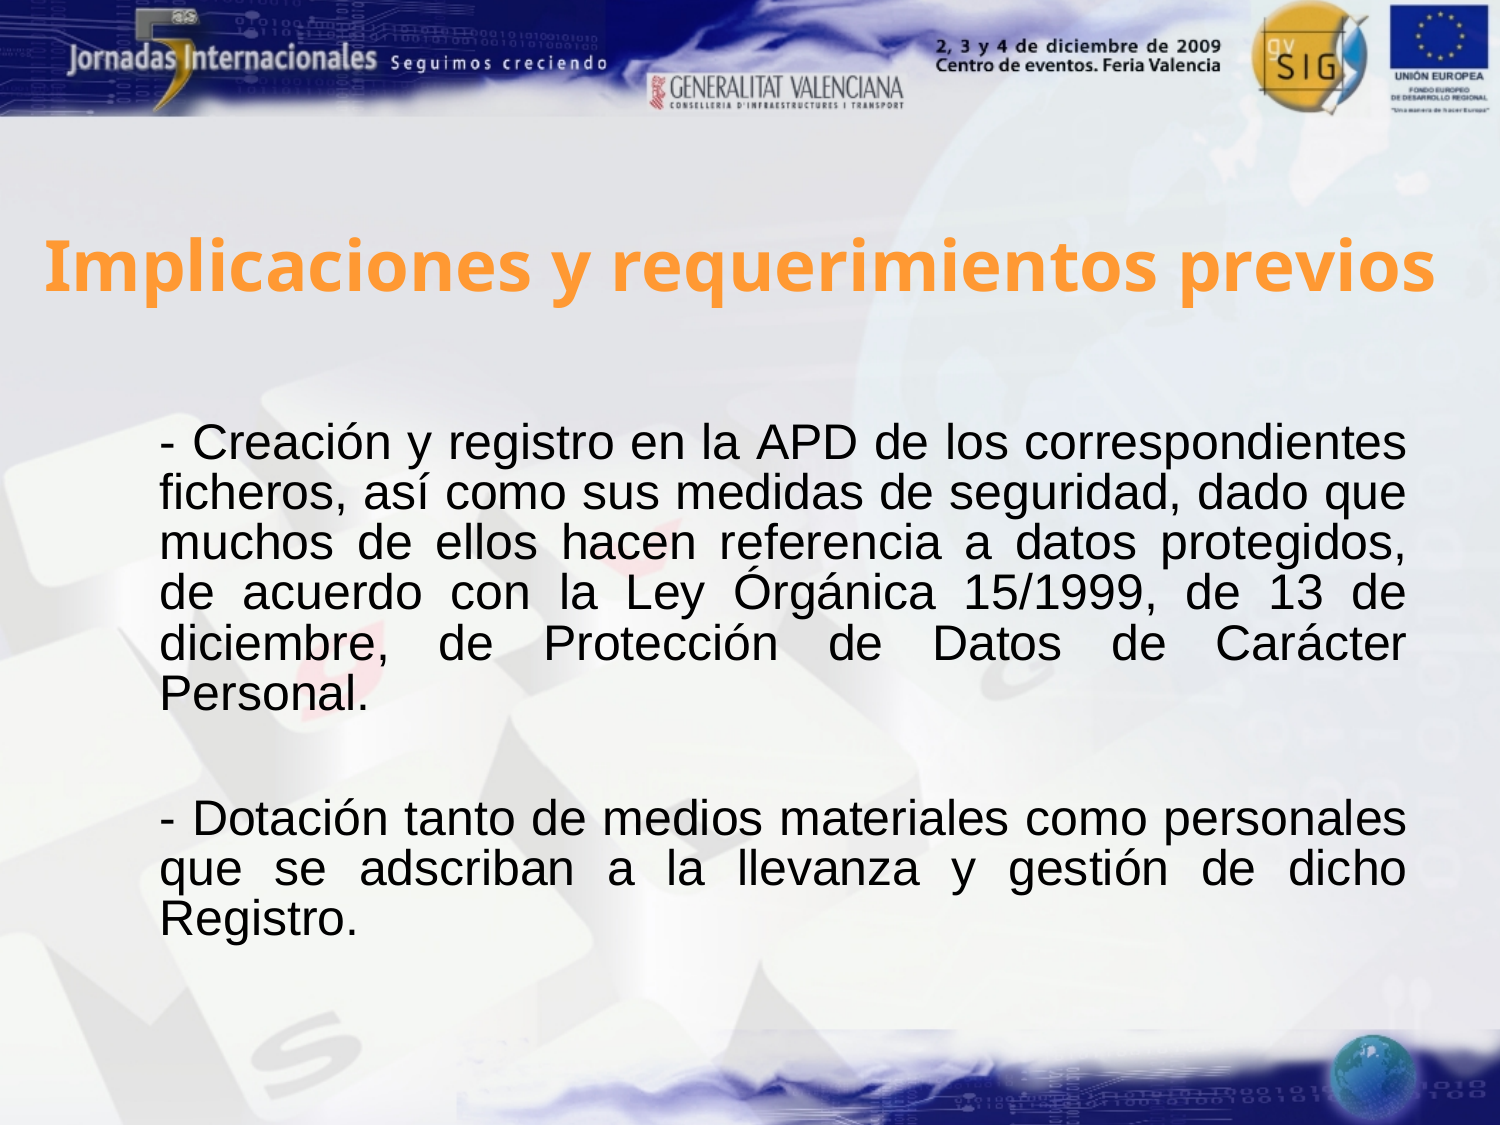

Implicaciones y requerimientos previos
# - Creación y registro en la APD de los correspondientes ficheros, así como sus medidas de seguridad, dado que muchos de ellos hacen referencia a datos protegidos, de acuerdo con la Ley Órgánica 15/1999, de 13 de diciembre, de Protección de Datos de Carácter Personal.
	- Dotación tanto de medios materiales como personales que se adscriban a la llevanza y gestión de dicho Registro.